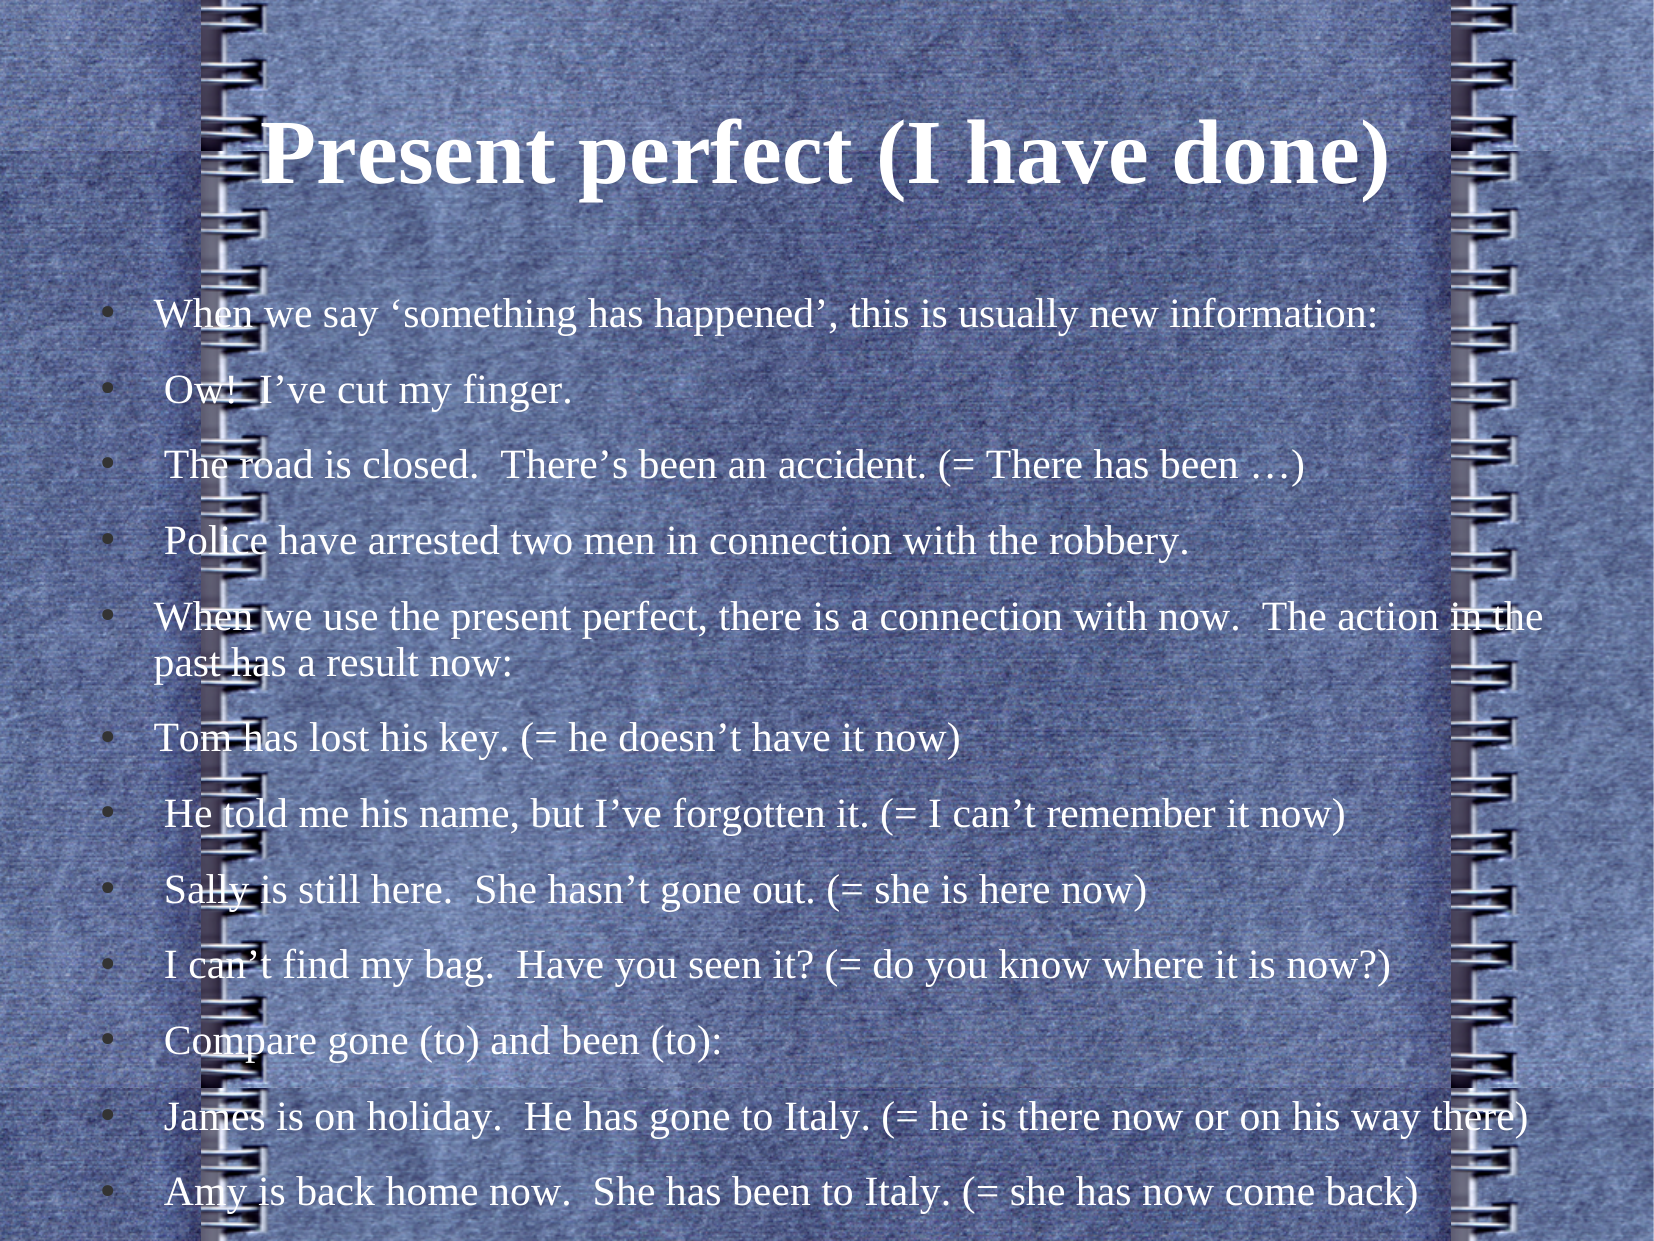

# Present perfect (I have done)
When we say ‘something has happened’, this is usually new information:
 Ow! I’ve cut my finger.
 The road is closed. There’s been an accident. (= There has been …)
 Police have arrested two men in connection with the robbery.
When we use the present perfect, there is a connection with now. The action in the past has a result now:
Tom has lost his key. (= he doesn’t have it now)
 He told me his name, but I’ve forgotten it. (= I can’t remember it now)
 Sally is still here. She hasn’t gone out. (= she is here now)
 I can’t find my bag. Have you seen it? (= do you know where it is now?)
 Compare gone (to) and been (to):
 James is on holiday. He has gone to Italy. (= he is there now or on his way there)
 Amy is back home now. She has been to Italy. (= she has now come back)